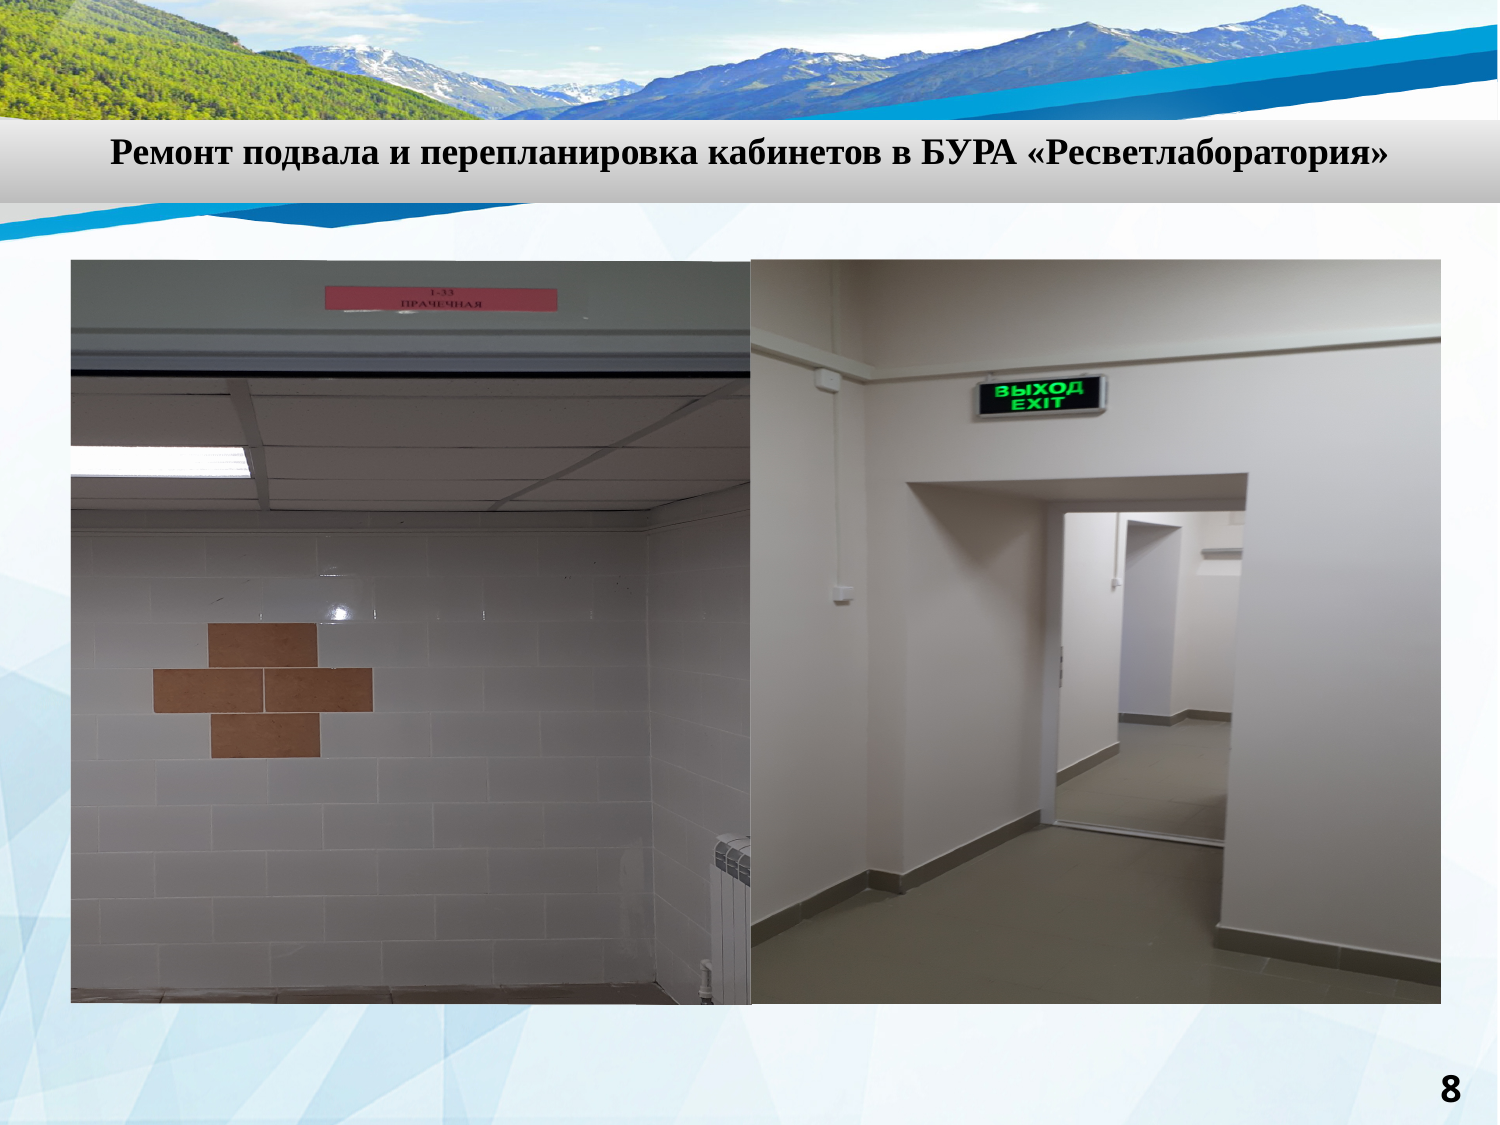

#
Ремонт подвала и перепланировка кабинетов в БУРА «Ресветлаборатория»
8